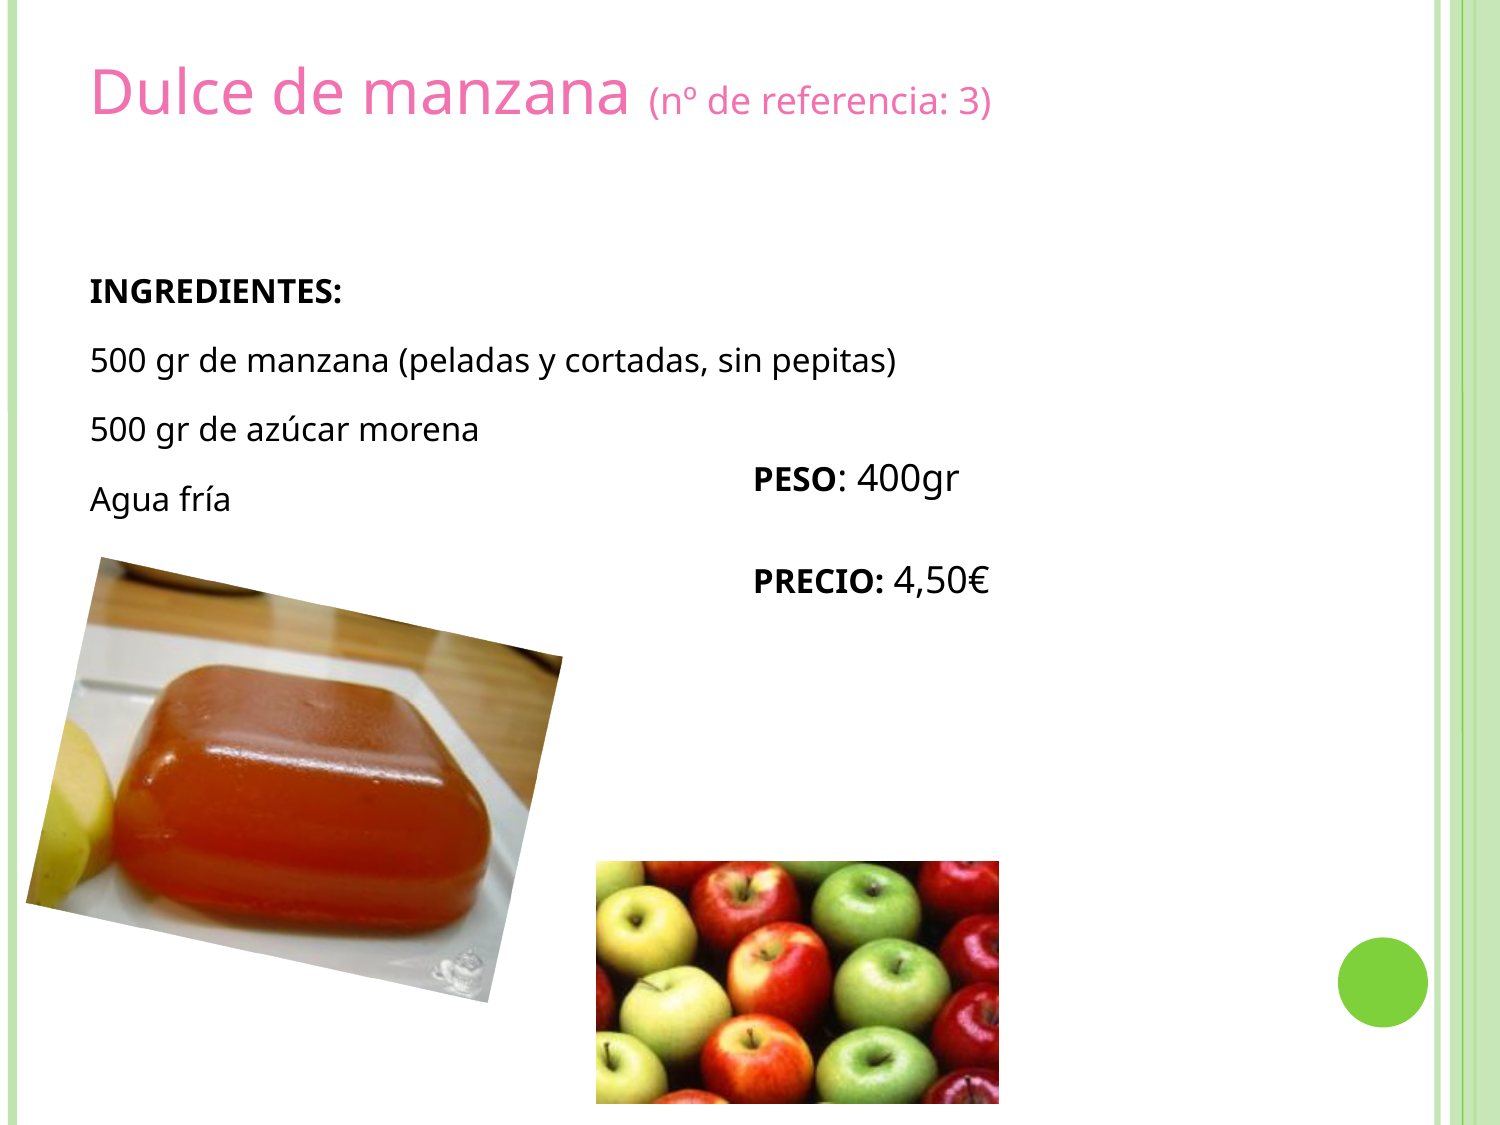

# Dulce de manzana (nº de referencia: 3)
INGREDIENTES:
500 gr de manzana (peladas y cortadas, sin pepitas)
500 gr de azúcar morena
Agua fría
PESO: 400gr
PRECIO: 4,50€